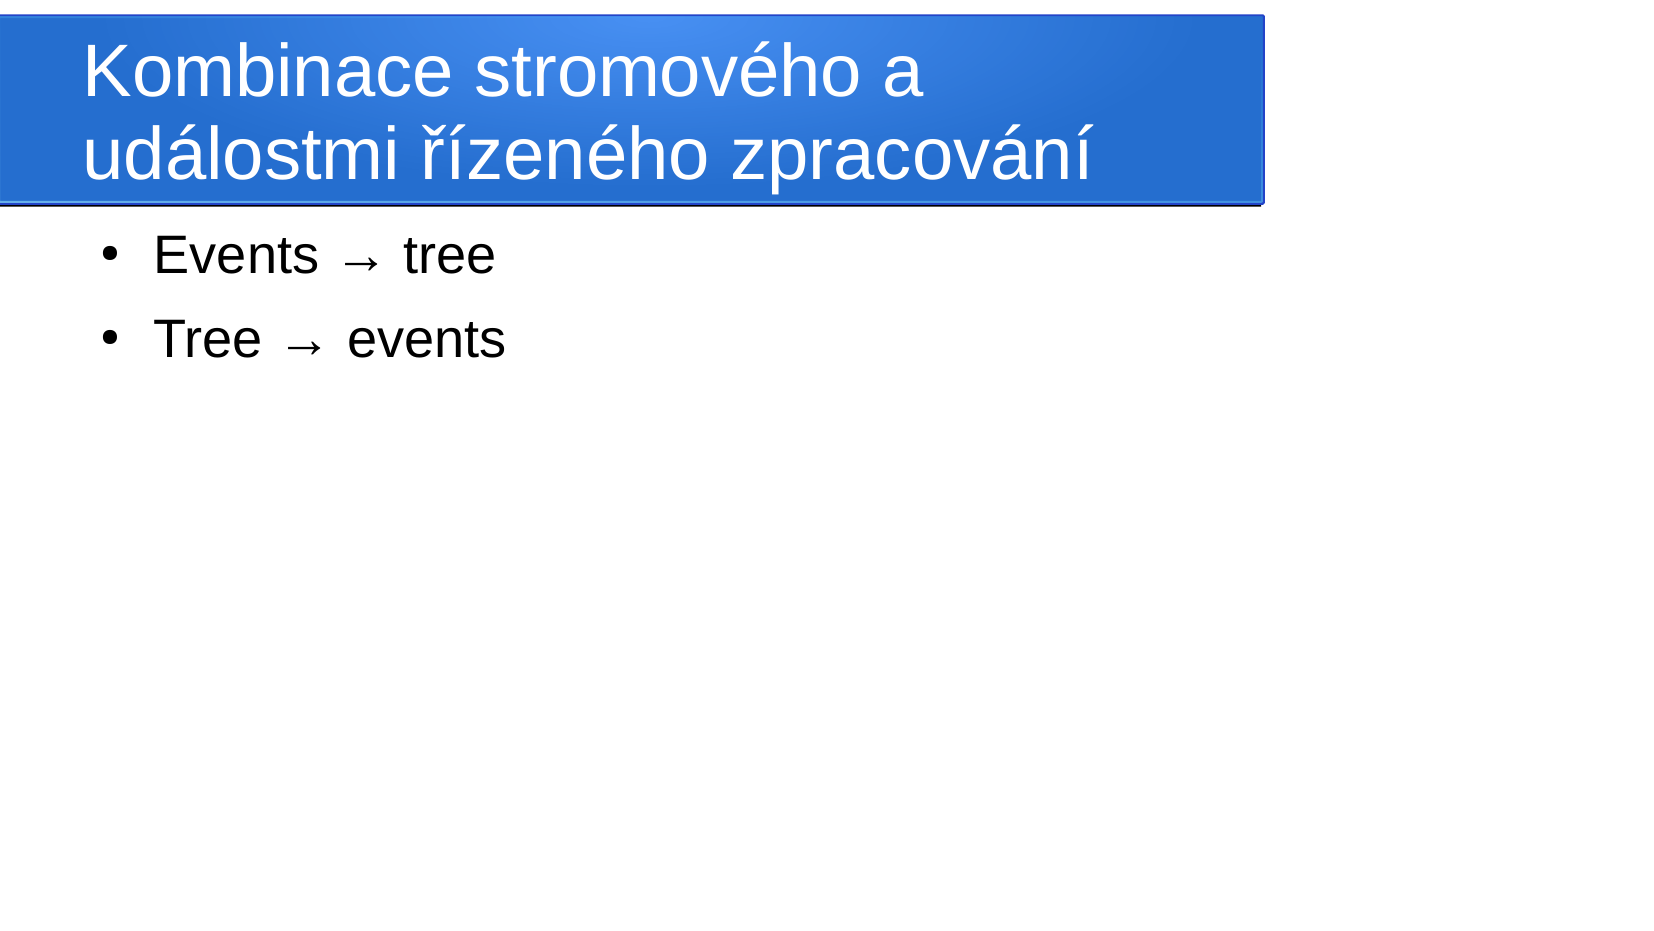

# Kombinace stromového a událostmi řízeného zpracování
Events → tree
Tree → events